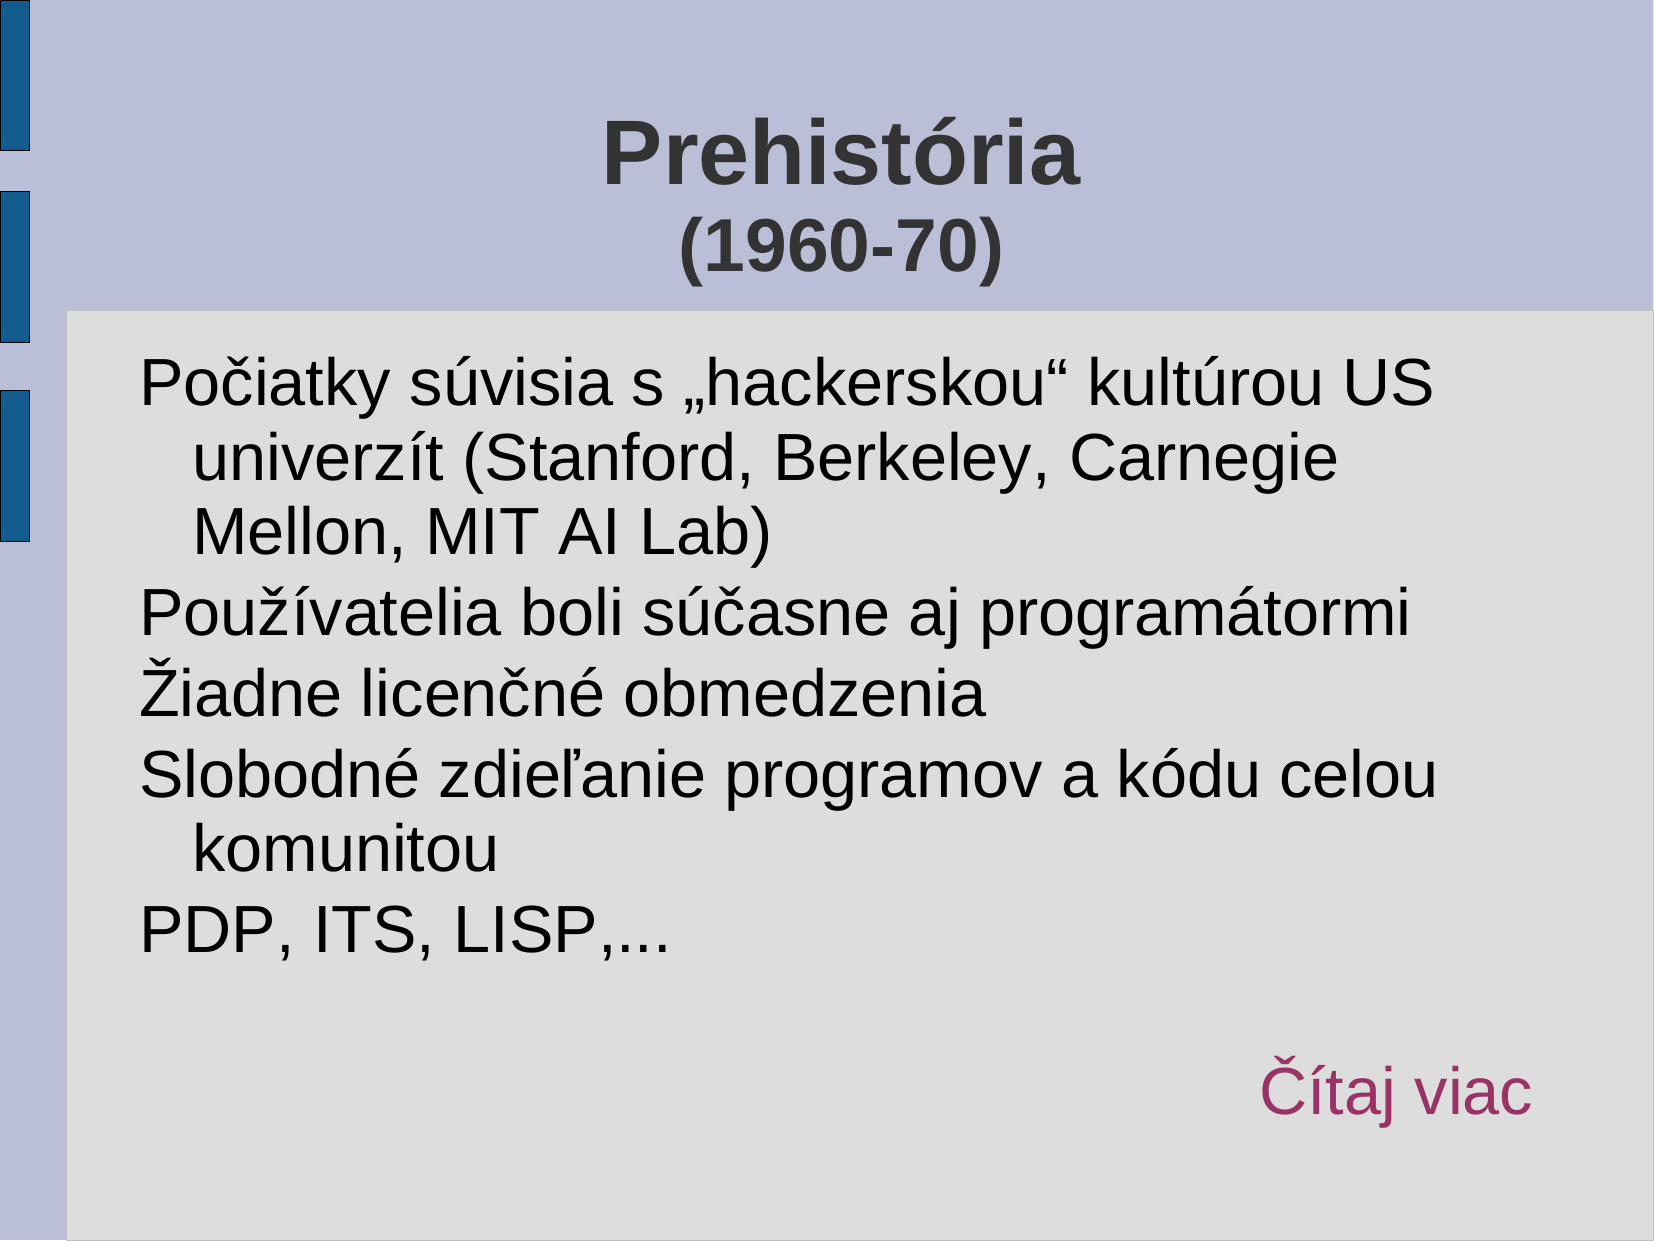

# Prehistória (1960-70)
Počiatky súvisia s „hackerskou“ kultúrou US univerzít (Stanford, Berkeley, Carnegie Mellon, MIT AI Lab)
Používatelia boli súčasne aj programátormi
Žiadne licenčné obmedzenia
Slobodné zdieľanie programov a kódu celou komunitou
PDP, ITS, LISP,...
Čítaj viac